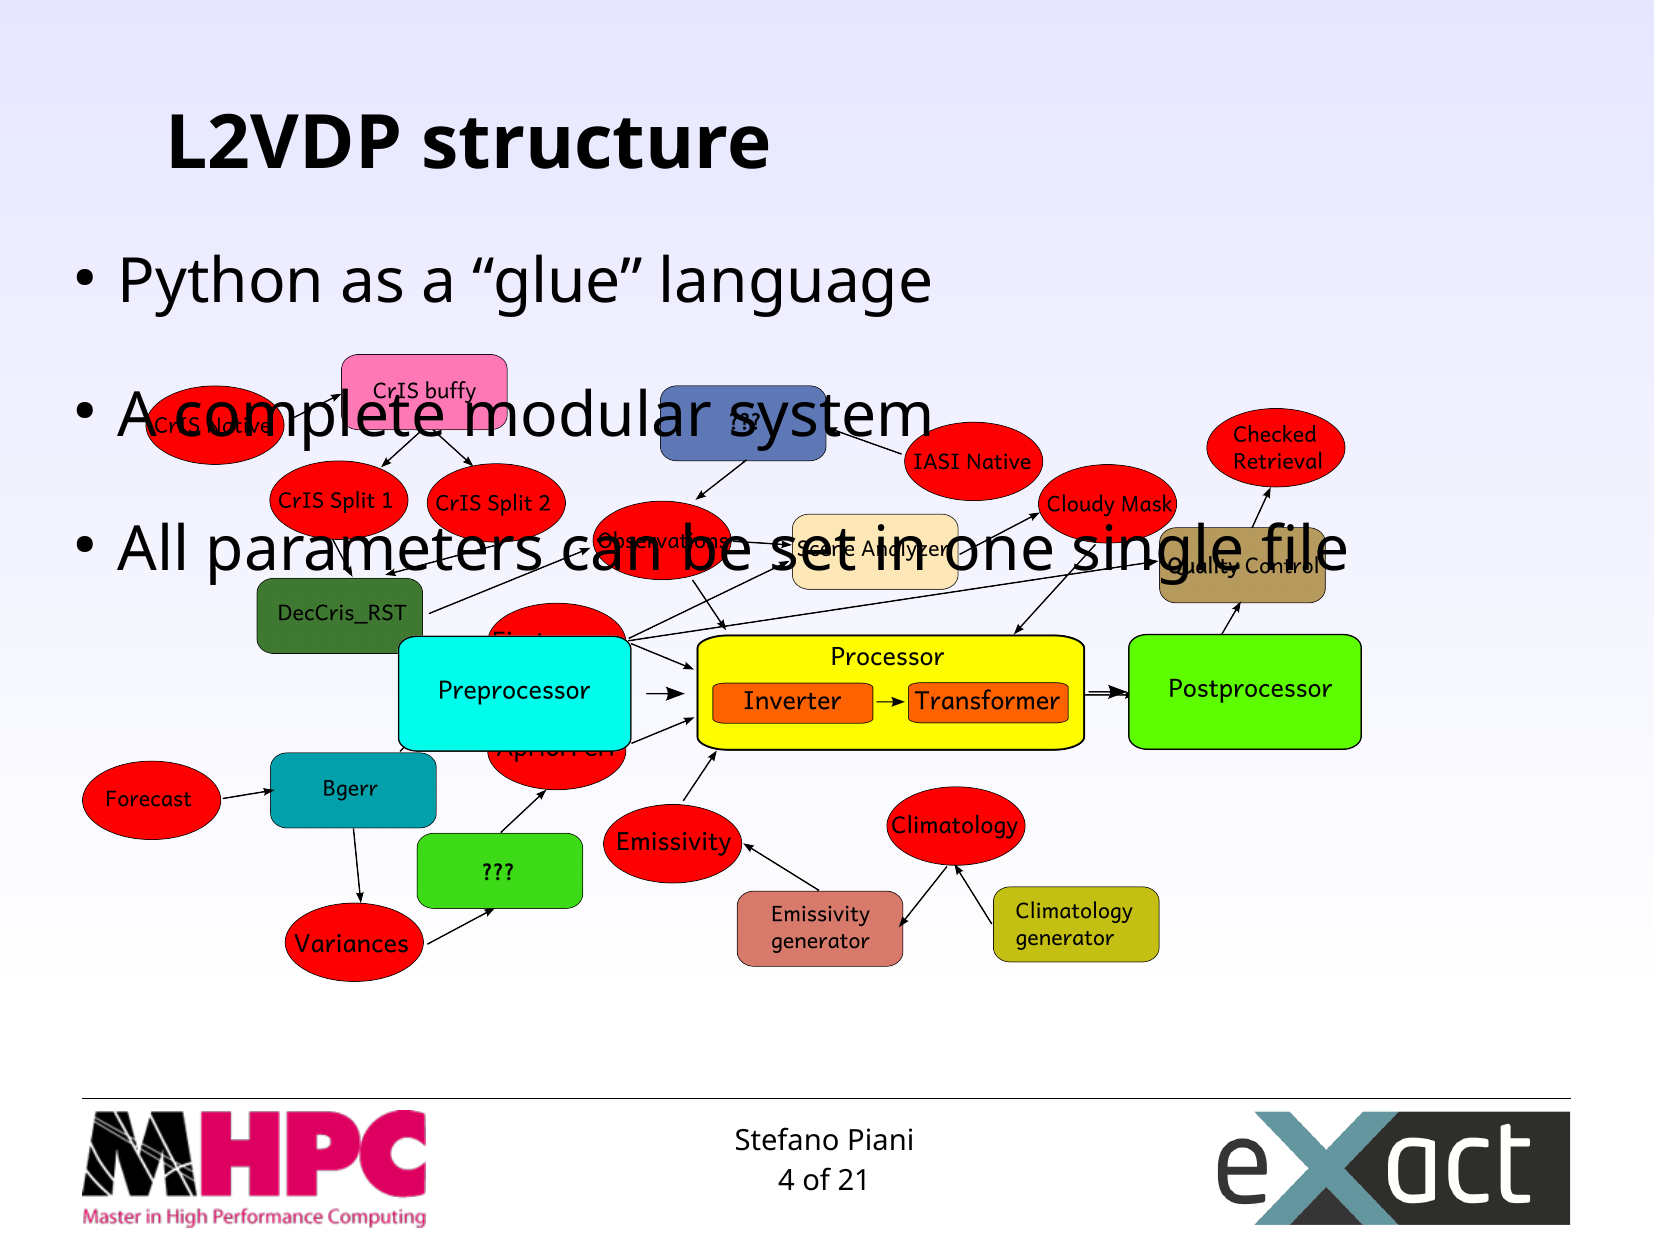

# L2VDP structure
Python as a “glue” language
A complete modular system
All parameters can be set in one single file
4